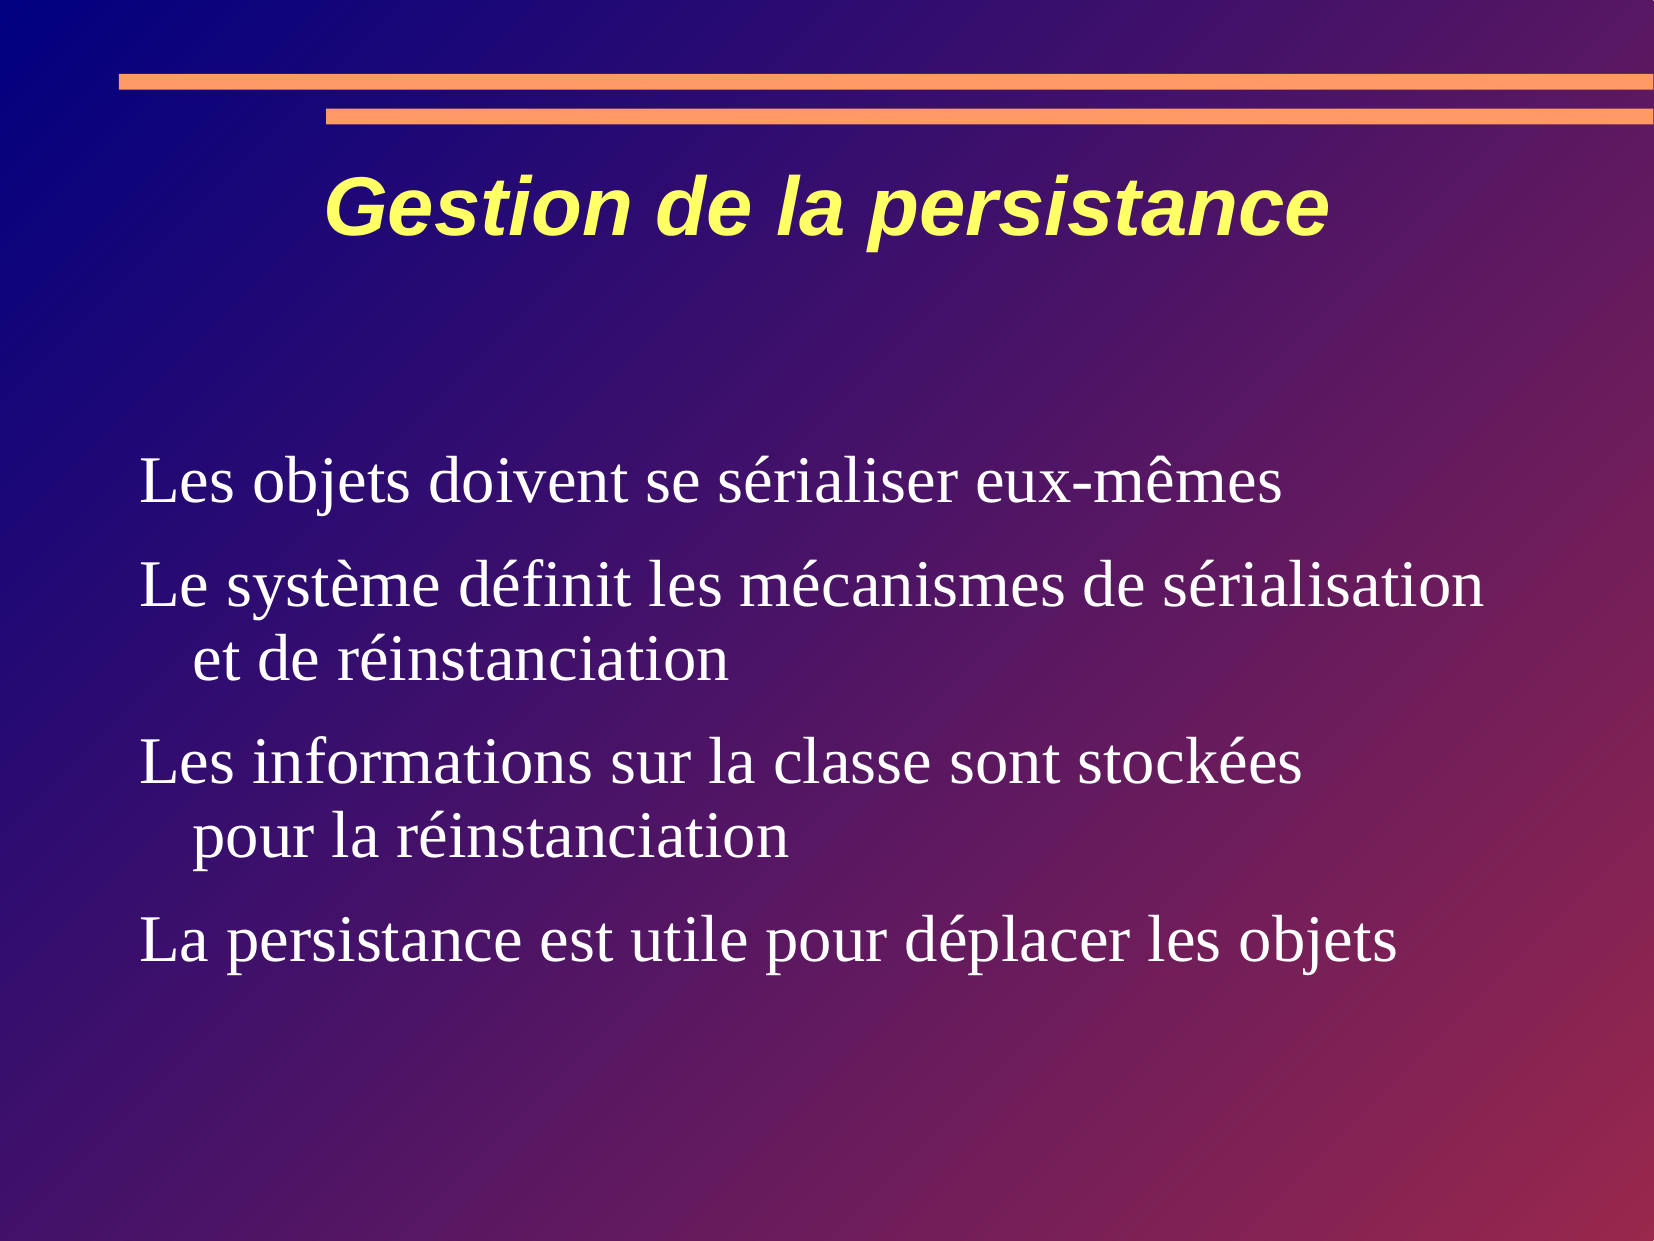

# Gestion de la persistance
Les objets doivent se sérialiser eux-mêmes
Le système définit les mécanismes de sérialisation et de réinstanciation
Les informations sur la classe sont stockées
pour la réinstanciation
La persistance est utile pour déplacer les objets